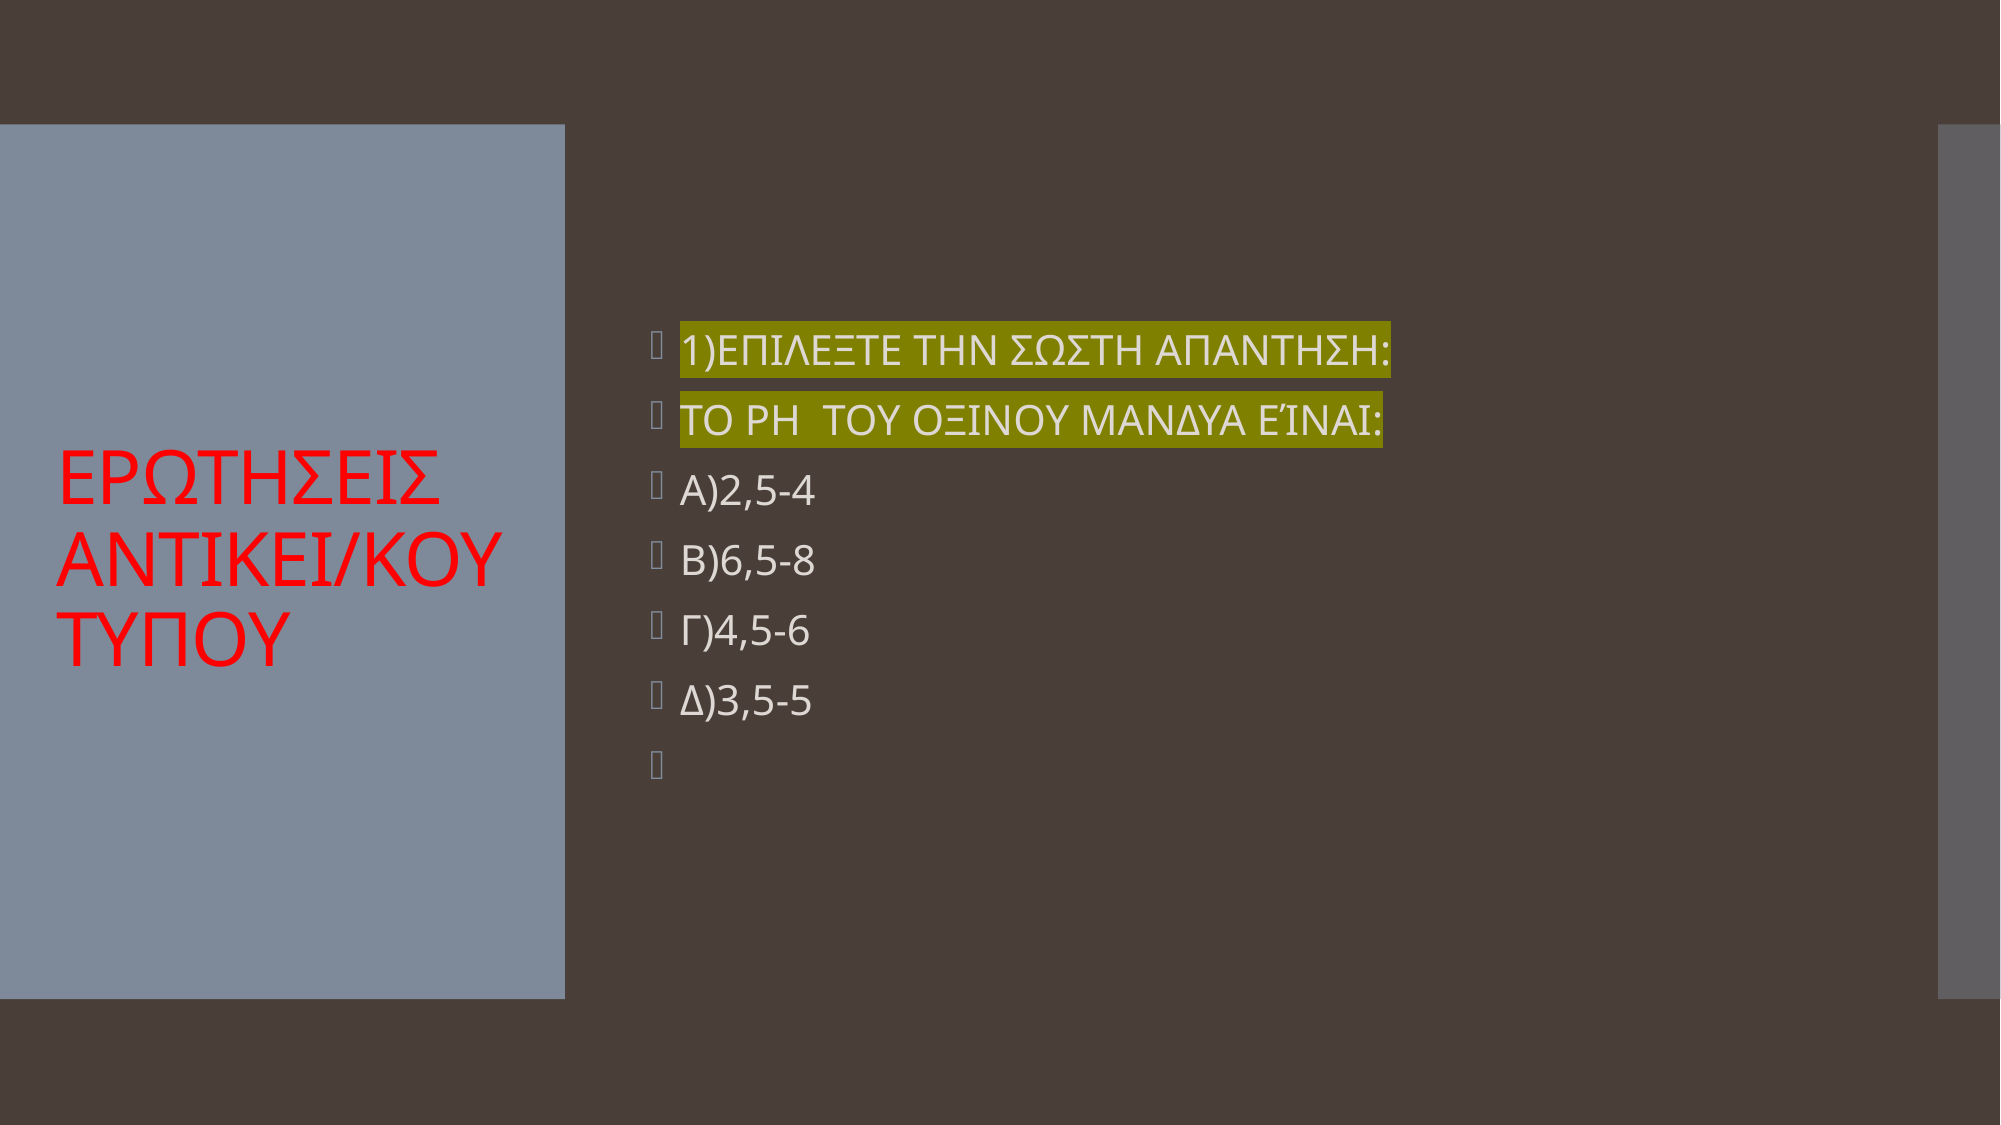

1)ΕΠΙΛΕΞΤΕ ΤΗΝ ΣΩΣΤΗ ΑΠΑΝΤΗΣΗ:
ΤΟ PH ΤΟΥ ΟΞΙΝΟΥ ΜΑΝΔΥΑ ΕΊΝΑΙ:
Α)2,5-4
Β)6,5-8
Γ)4,5-6
Δ)3,5-5
# ΕΡΩΤΗΣΕΙΣ ΑΝΤΙΚΕΙ/ΚΟΥ ΤΥΠΟΥ